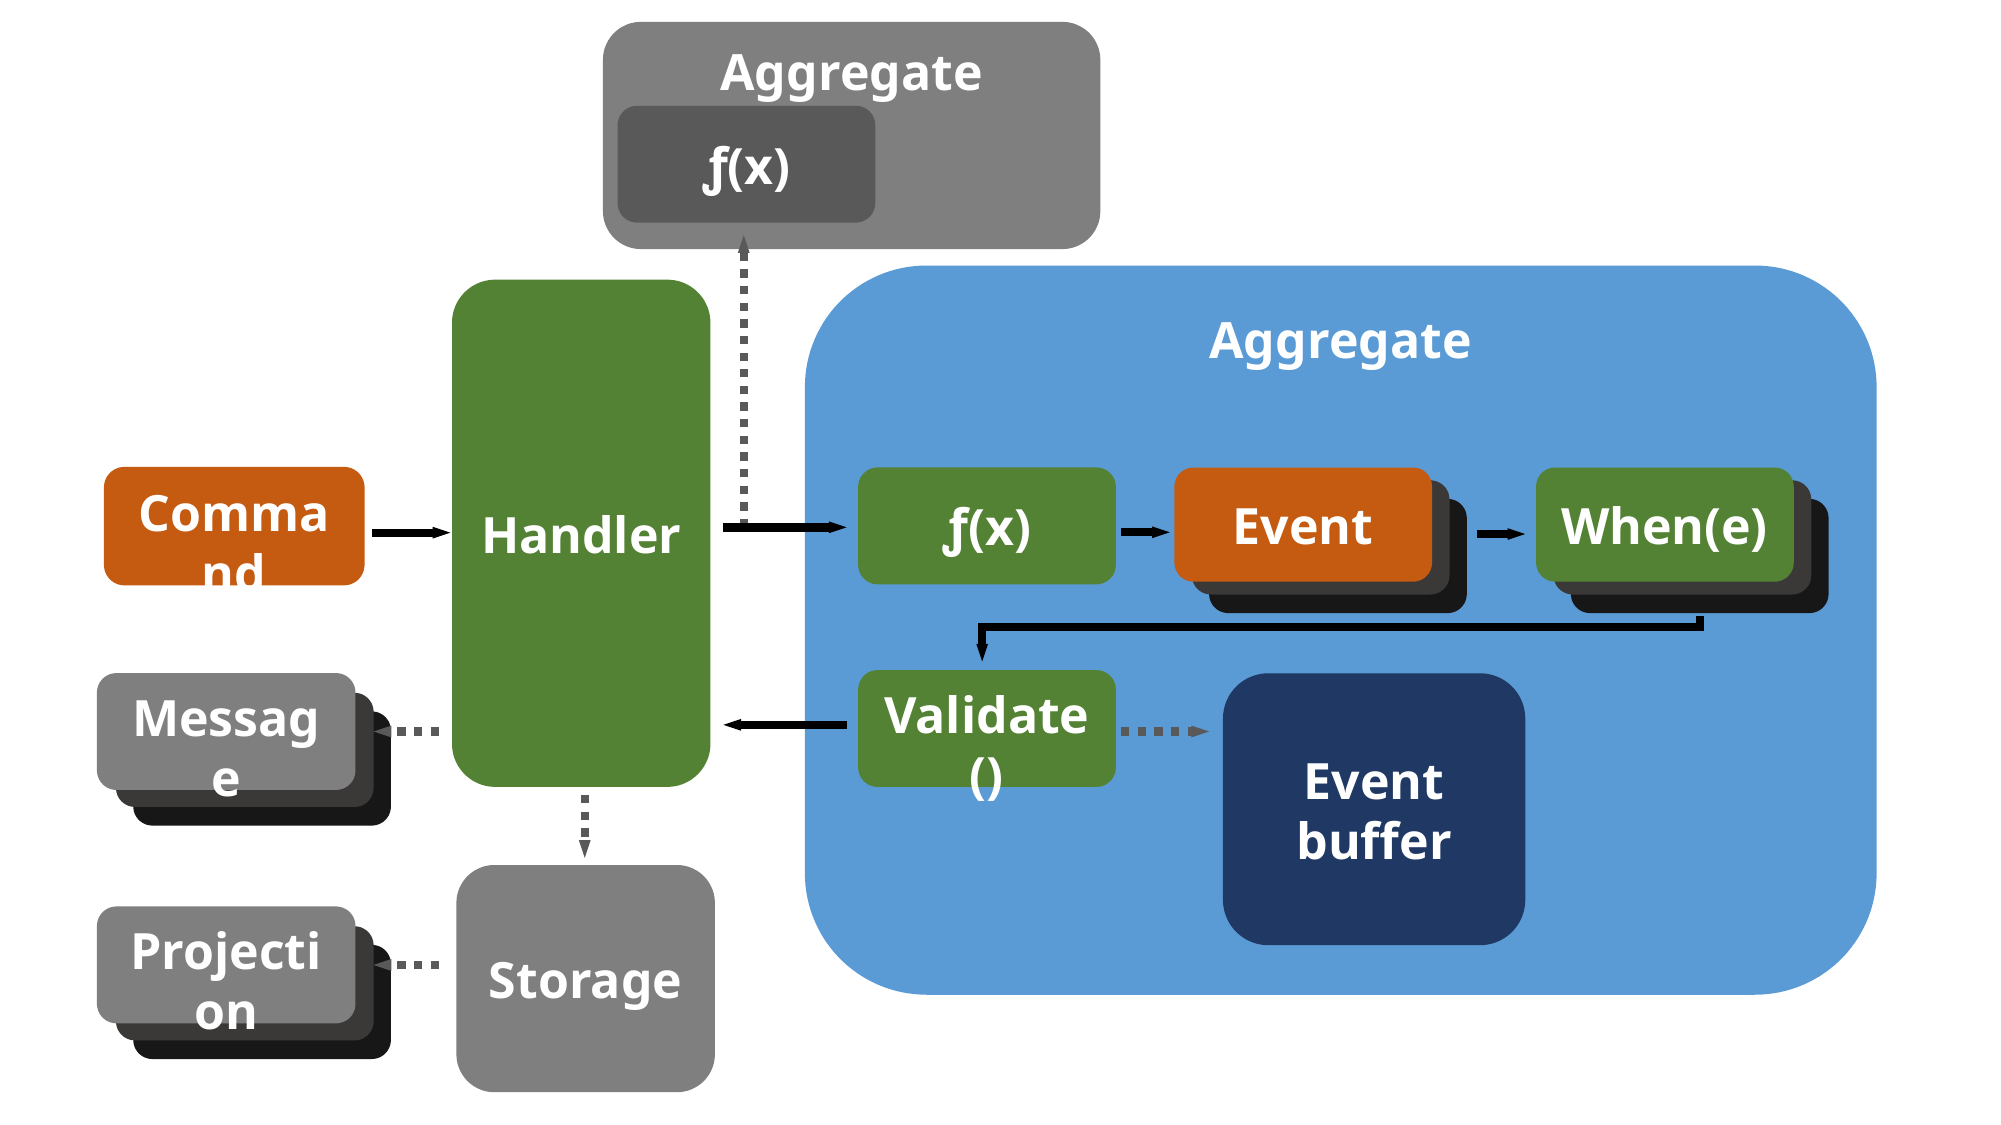

Aggregate
ƒ(x)
Aggregate
Handler
ƒ(x)
Event
When(e)
Command
Event
Event
Event
Event
Validate()
Message
Event buffer
Event
Event
Storage
Projection
Event
Event